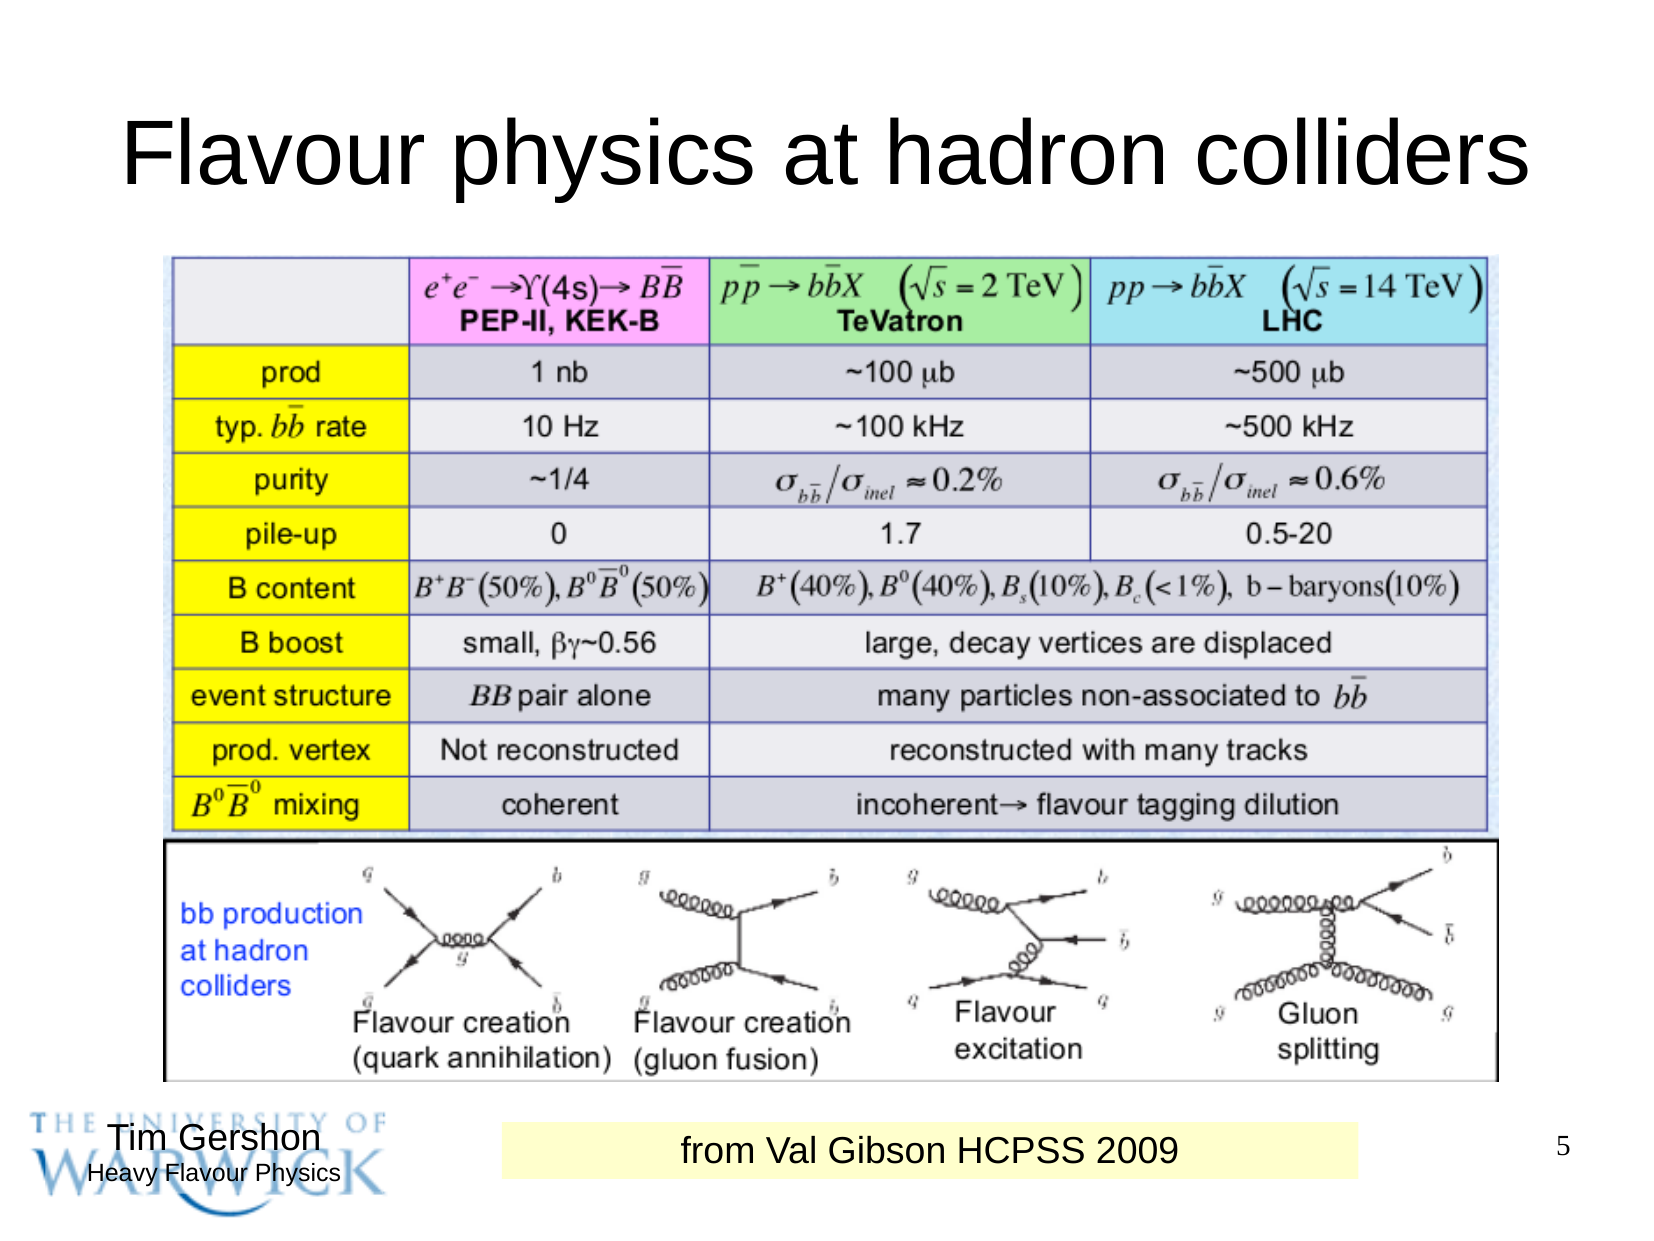

# Flavour physics at hadron colliders
Tim Gershon
Heavy Flavour Physics
from Val Gibson HCPSS 2009
5